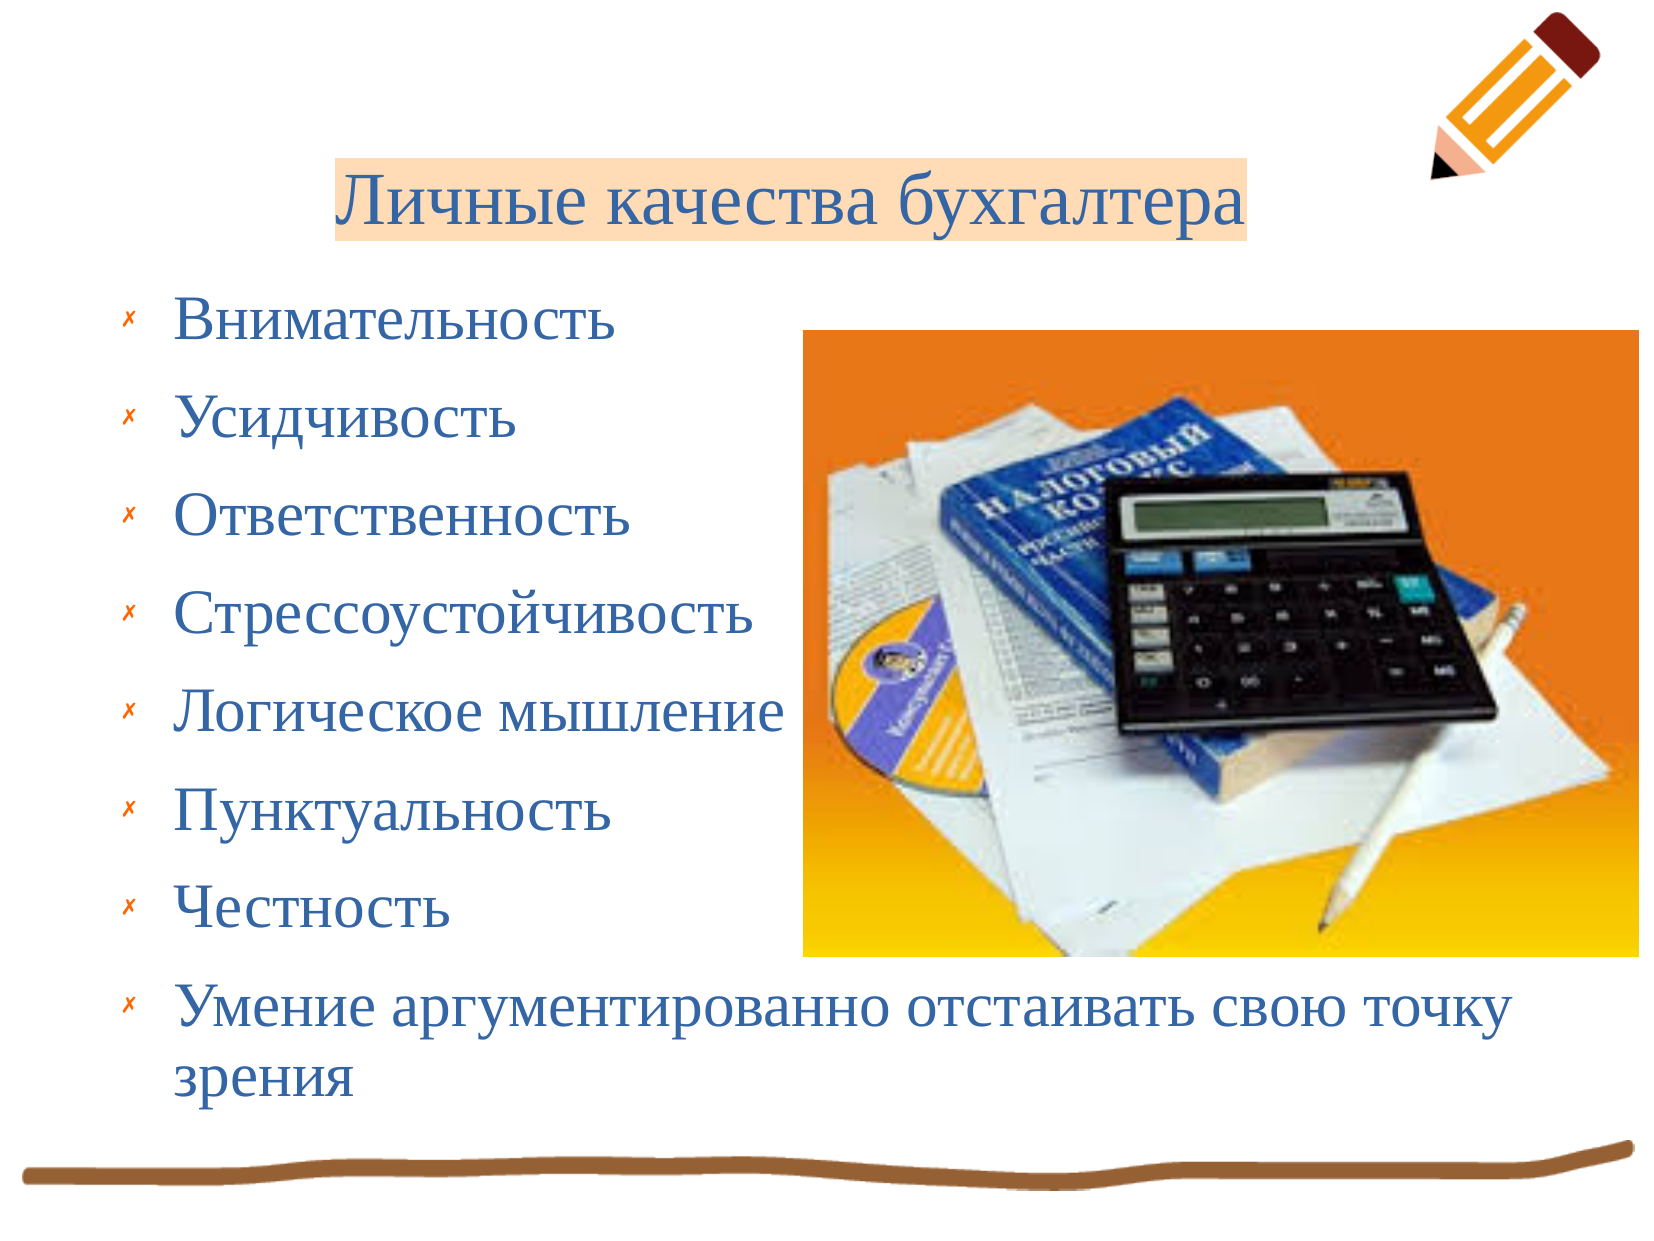

# Личные качества бухгалтера
Внимательность
Усидчивость
Ответственность
Стрессоустойчивость
Логическое мышление
Пунктуальность
Честность
Умение аргументированно отстаивать свою точку зрения